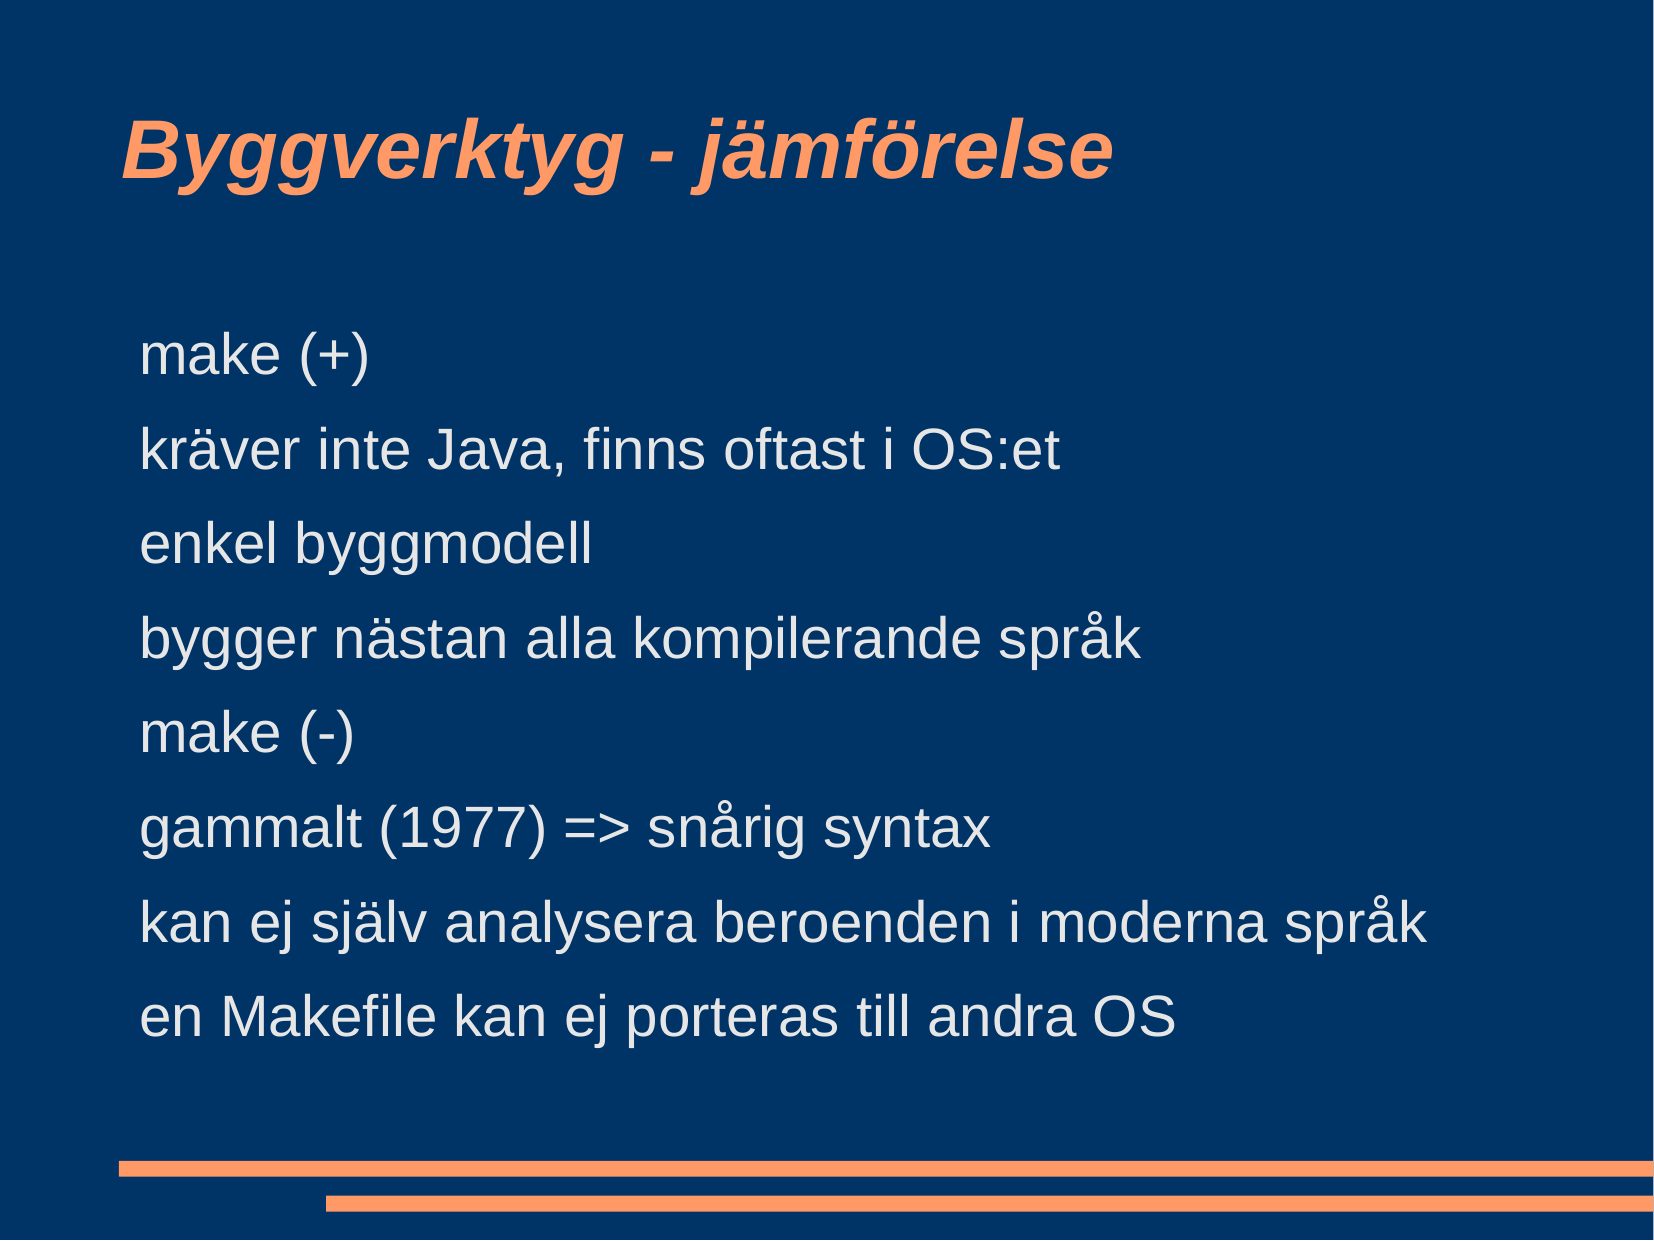

# Byggverktyg - jämförelse
make (+)
kräver inte Java, finns oftast i OS:et
enkel byggmodell
bygger nästan alla kompilerande språk
make (-)
gammalt (1977) => snårig syntax
kan ej själv analysera beroenden i moderna språk
en Makefile kan ej porteras till andra OS